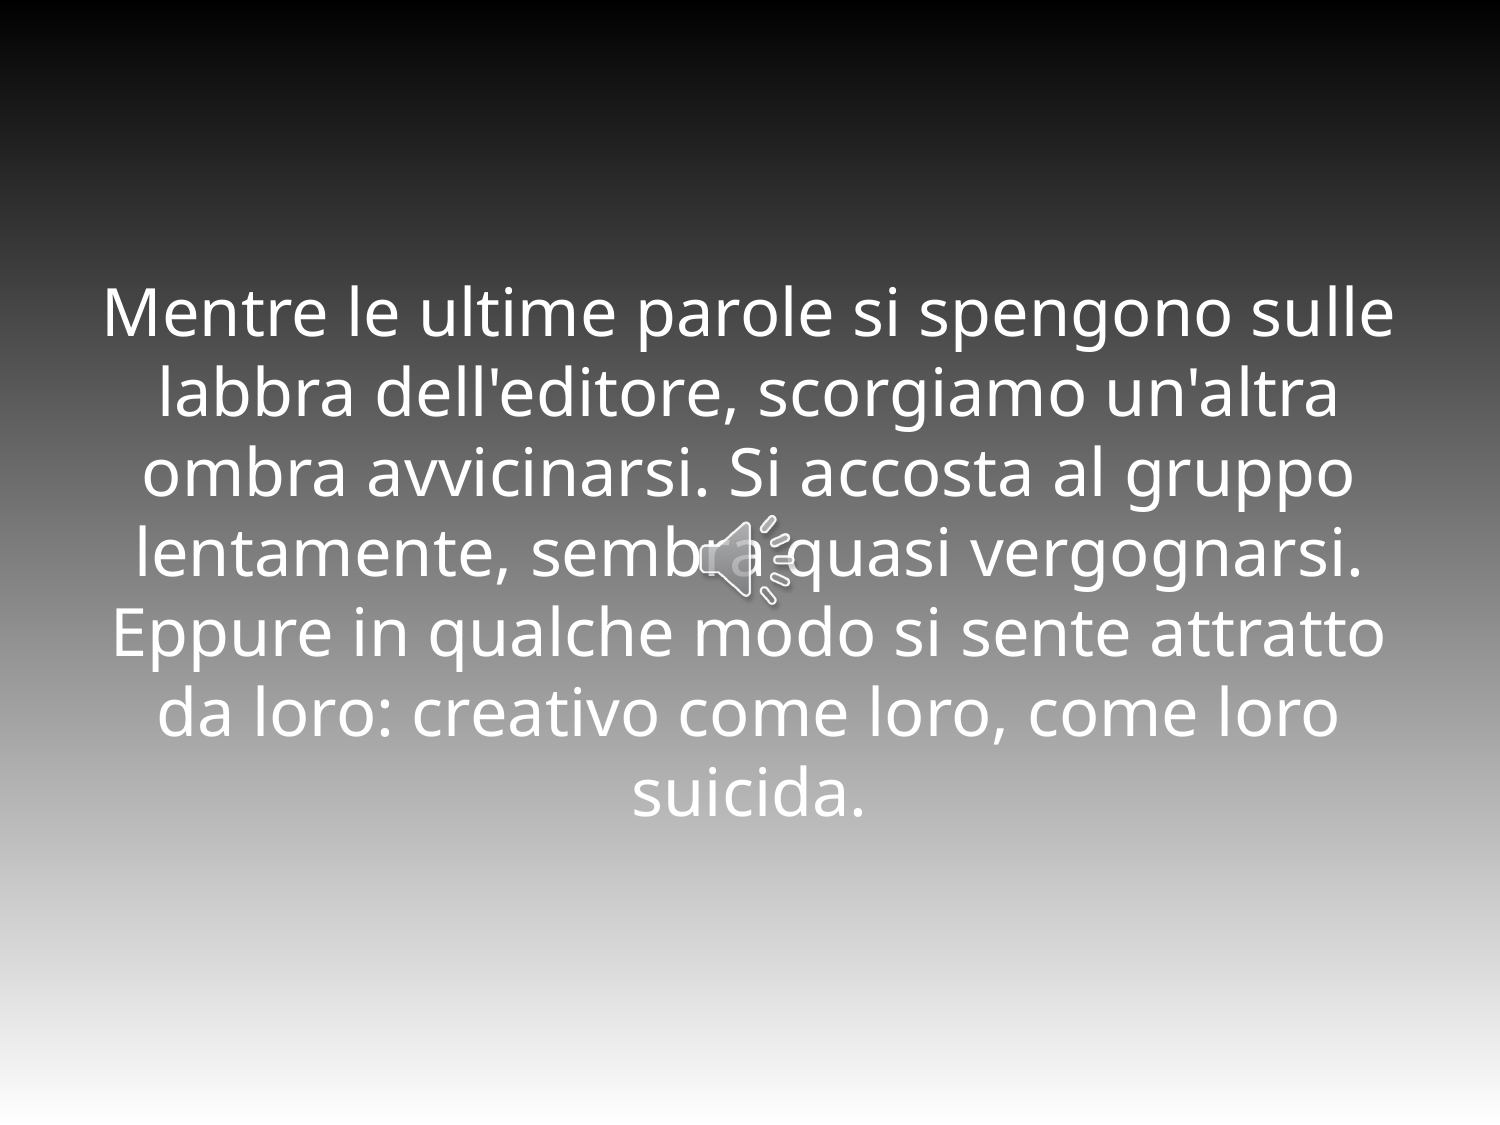

# Mentre le ultime parole si spengono sulle labbra dell'editore, scorgiamo un'altra ombra avvicinarsi. Si accosta al gruppo lentamente, sembra quasi vergognarsi. Eppure in qualche modo si sente attratto da loro: creativo come loro, come loro suicida.